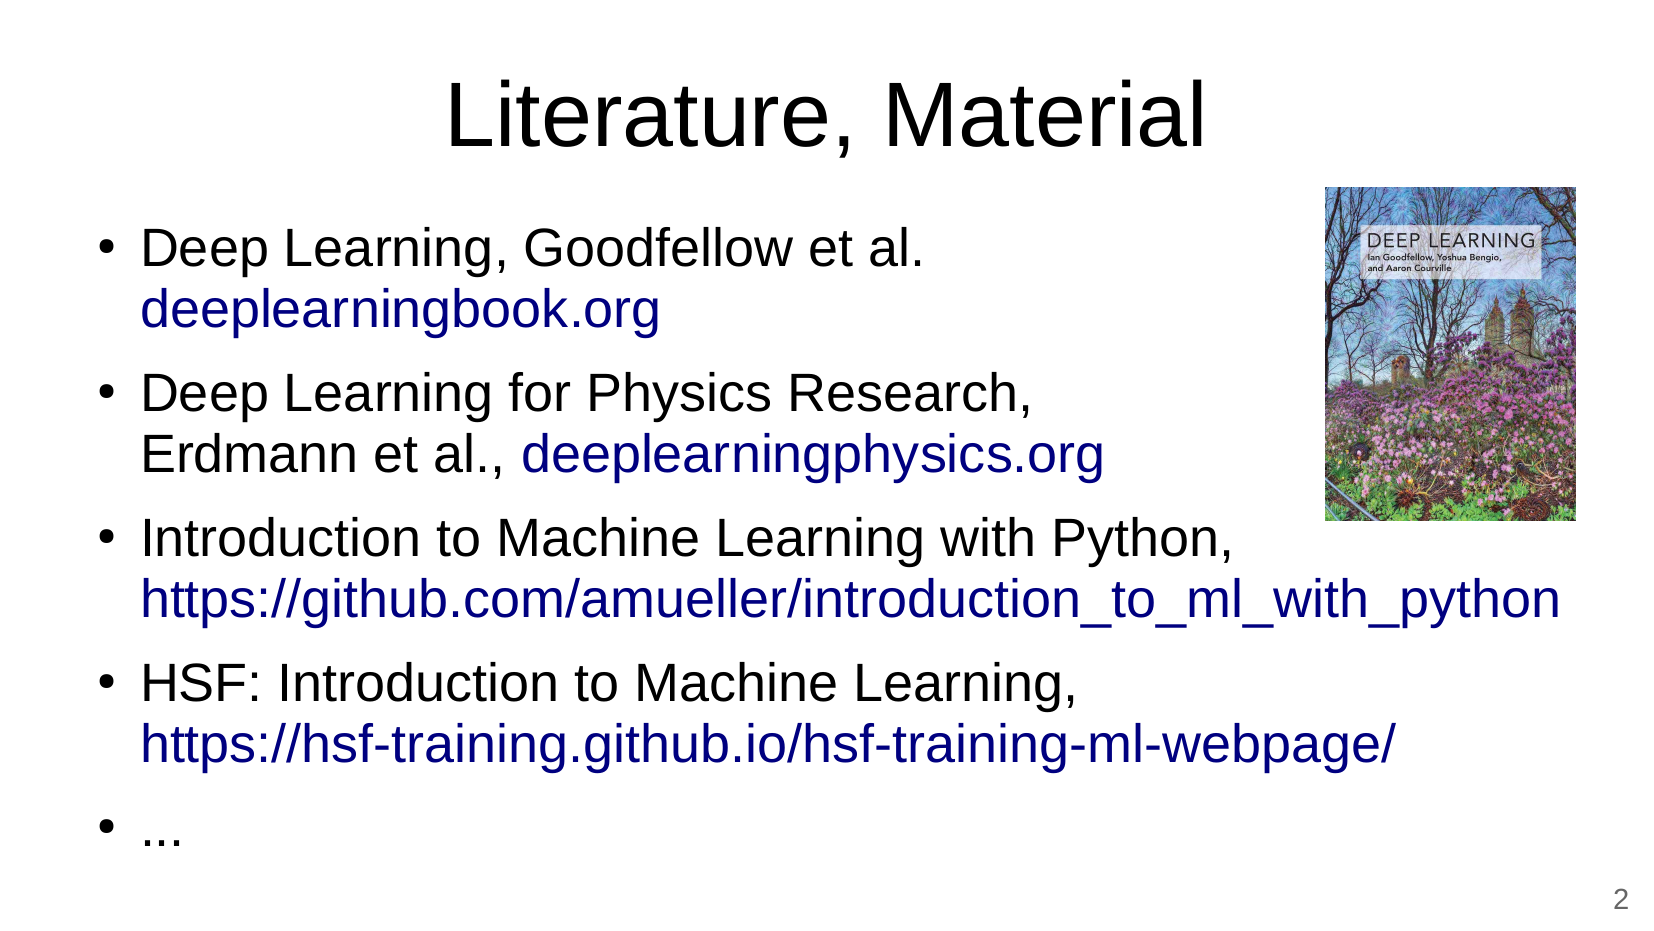

# Literature, Material
Deep Learning, Goodfellow et al.
deeplearningbook.org
Deep Learning for Physics Research,
Erdmann et al., deeplearningphysics.org
Introduction to Machine Learning with Python,
https://github.com/amueller/introduction_to_ml_with_python
HSF: Introduction to Machine Learning,
https://hsf-training.github.io/hsf-training-ml-webpage/
...